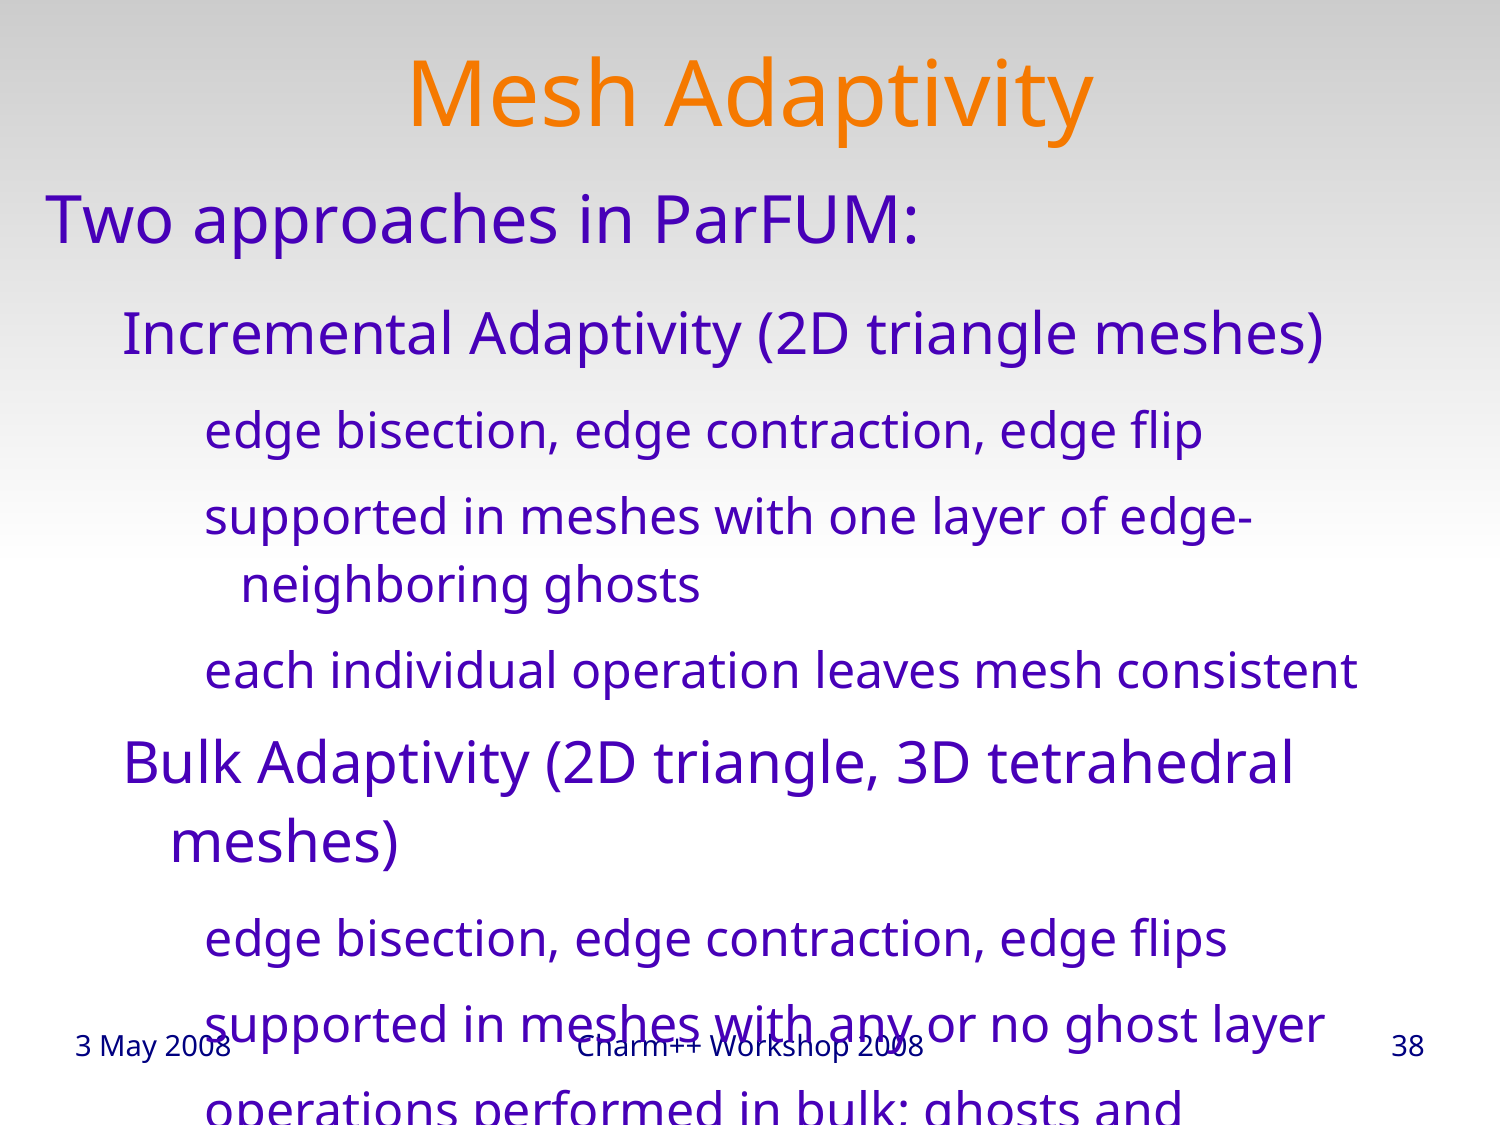

# Mesh Adaptivity
Two approaches in ParFUM:
Incremental Adaptivity (2D triangle meshes)
edge bisection, edge contraction, edge flip
supported in meshes with one layer of edge-neighboring ghosts
each individual operation leaves mesh consistent
Bulk Adaptivity (2D triangle, 3D tetrahedral meshes)
edge bisection, edge contraction, edge flips
supported in meshes with any or no ghost layer
operations performed in bulk; ghosts and adjacencies updated at end
3 May 2008
Charm++ Workshop 2008
38